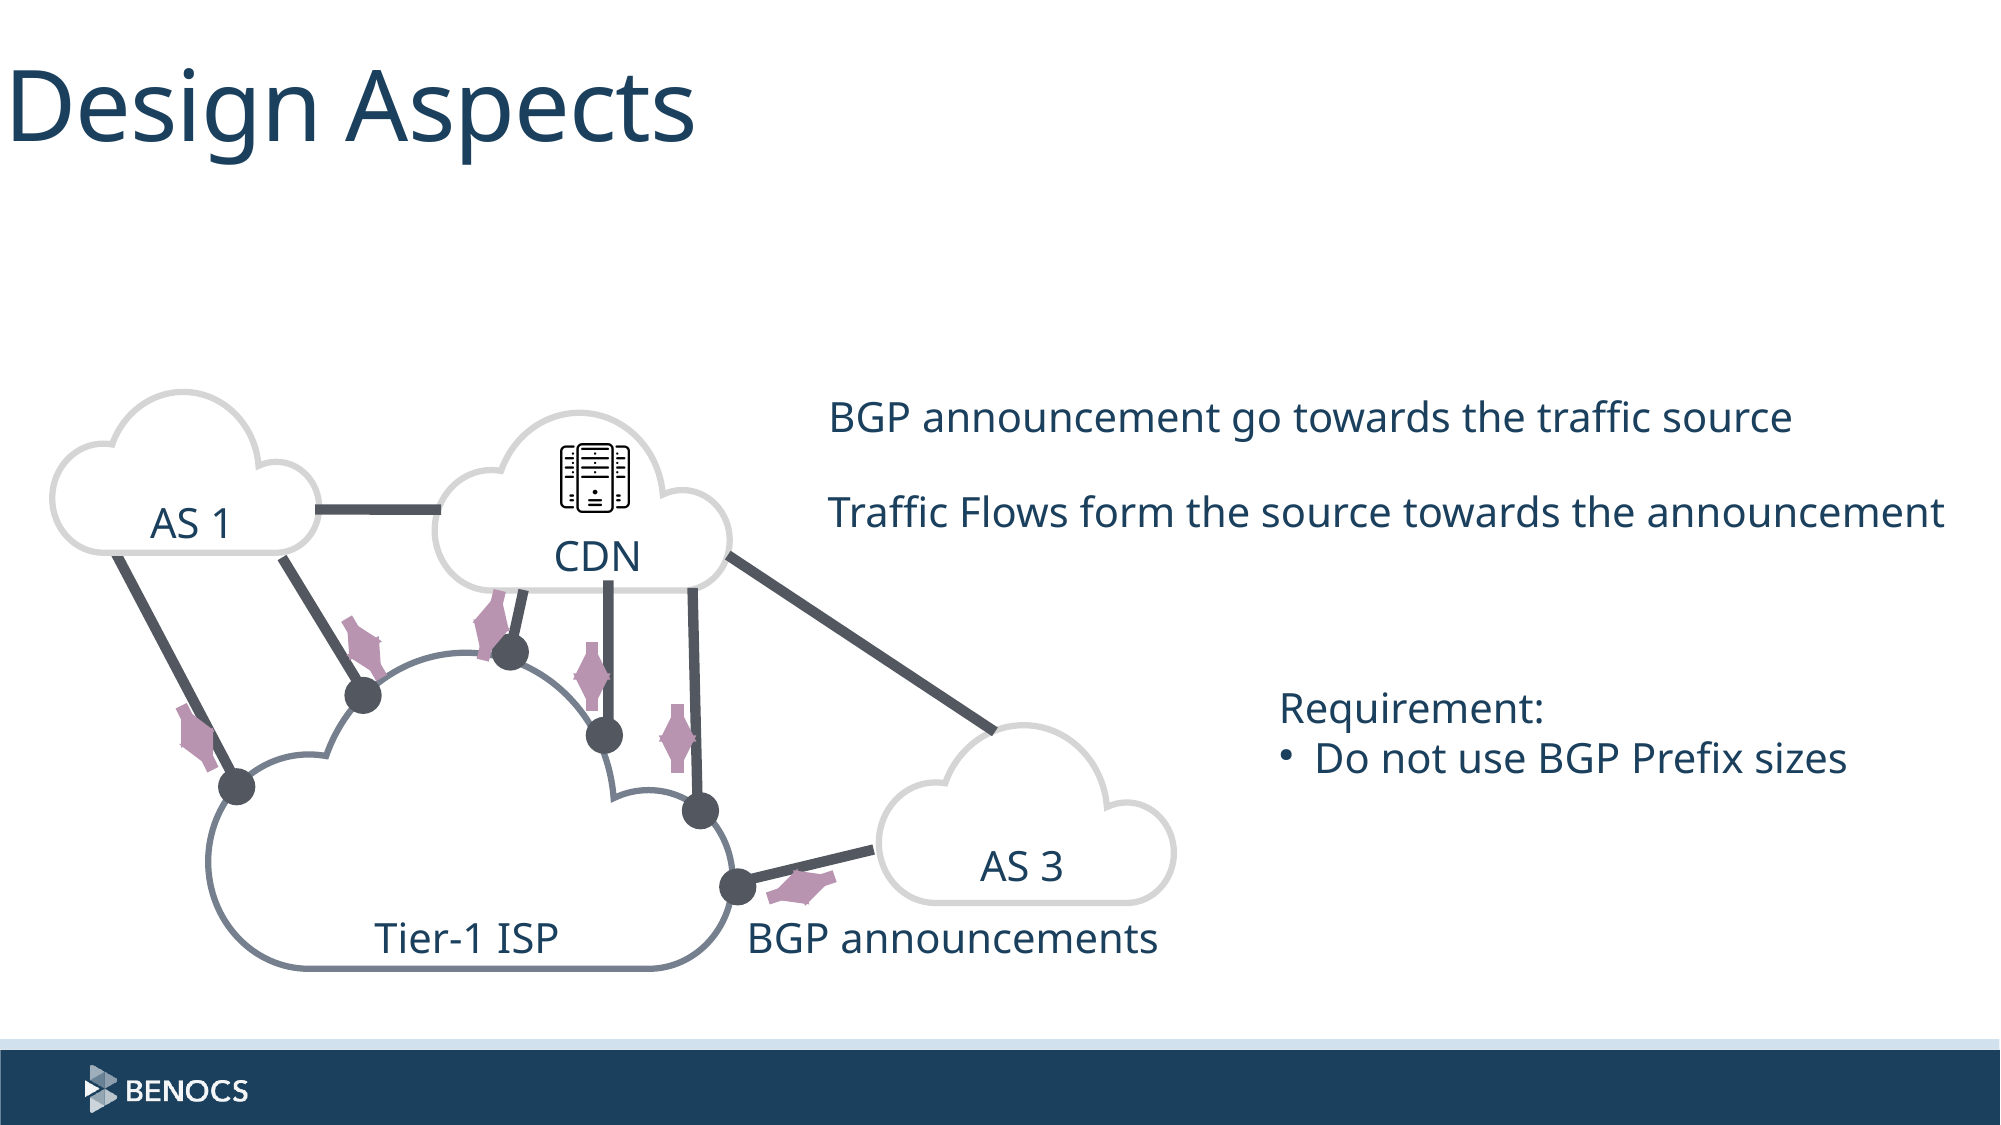

ISP
# Design Aspects
BGP announcement go towards the traffic source
Traffic Flows form the source towards the announcement
AS 1
CDN
Requirement:
Do not use BGP Prefix sizes
AS 3
Tier-1 ISP
BGP announcements